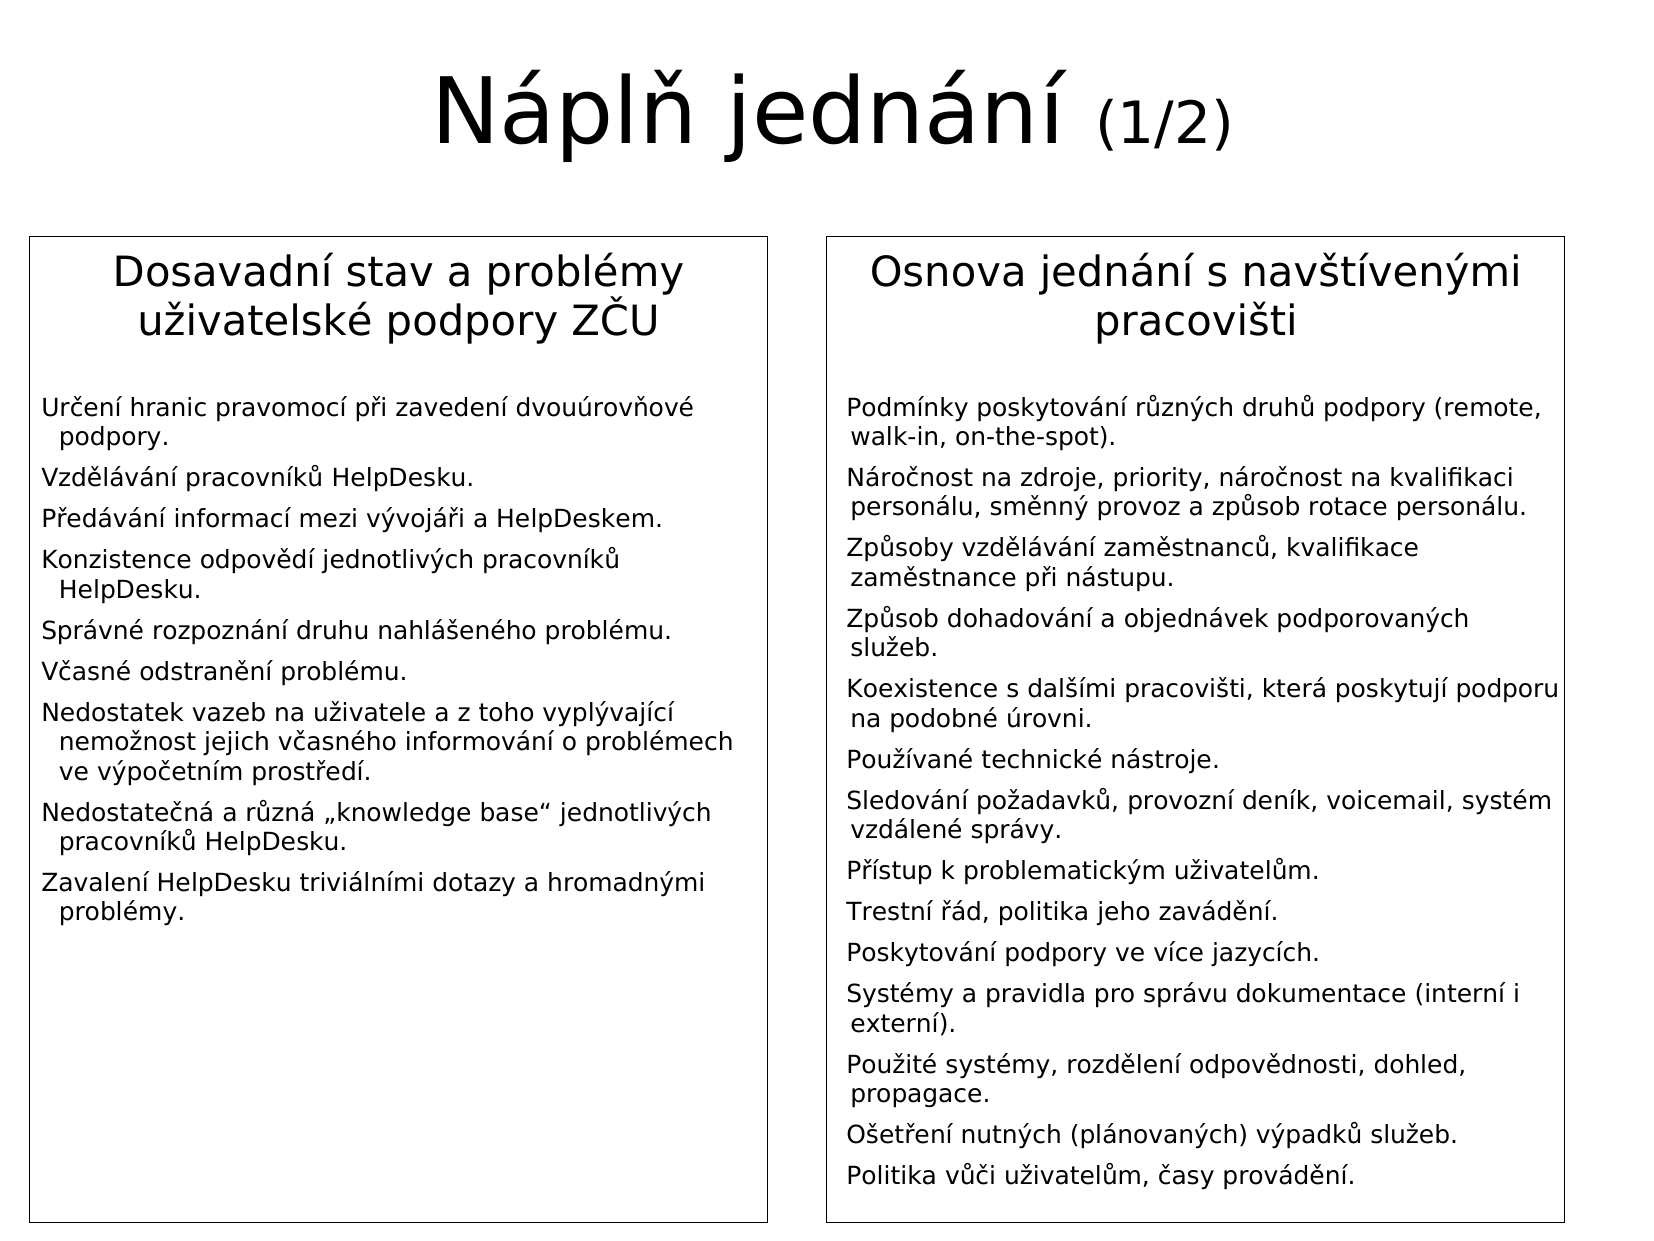

# Náplň jednání (1/2)
Dosavadní stav a problémy uživatelské podpory ZČU
Určení hranic pravomocí při zavedení dvouúrovňové podpory.
Vzdělávání pracovníků HelpDesku.
Předávání informací mezi vývojáři a HelpDeskem.
Konzistence odpovědí jednotlivých pracovníků HelpDesku.
Správné rozpoznání druhu nahlášeného problému.
Včasné odstranění problému.
Nedostatek vazeb na uživatele a z toho vyplývající nemožnost jejich včasného informování o problémech ve výpočetním prostředí.
Nedostatečná a různá „knowledge base“ jednotlivých pracovníků HelpDesku.
Zavalení HelpDesku triviálními dotazy a hromadnými problémy.
Osnova jednání s navštívenými pracovišti
 Podmínky poskytování různých druhů podpory (remote, walk-in, on-the-spot).
 Náročnost na zdroje, priority, náročnost na kvalifikaci personálu, směnný provoz a způsob rotace personálu.
 Způsoby vzdělávání zaměstnanců, kvalifikace zaměstnance při nástupu.
 Způsob dohadování a objednávek podporovaných služeb.
 Koexistence s dalšími pracovišti, která poskytují podporu na podobné úrovni.
 Používané technické nástroje.
 Sledování požadavků, provozní deník, voicemail, systém vzdálené správy.
 Přístup k problematickým uživatelům.
 Trestní řád, politika jeho zavádění.
 Poskytování podpory ve více jazycích.
 Systémy a pravidla pro správu dokumentace (interní i externí).
 Použité systémy, rozdělení odpovědnosti, dohled, propagace.
 Ošetření nutných (plánovaných) výpadků služeb.
 Politika vůči uživatelům, časy provádění.